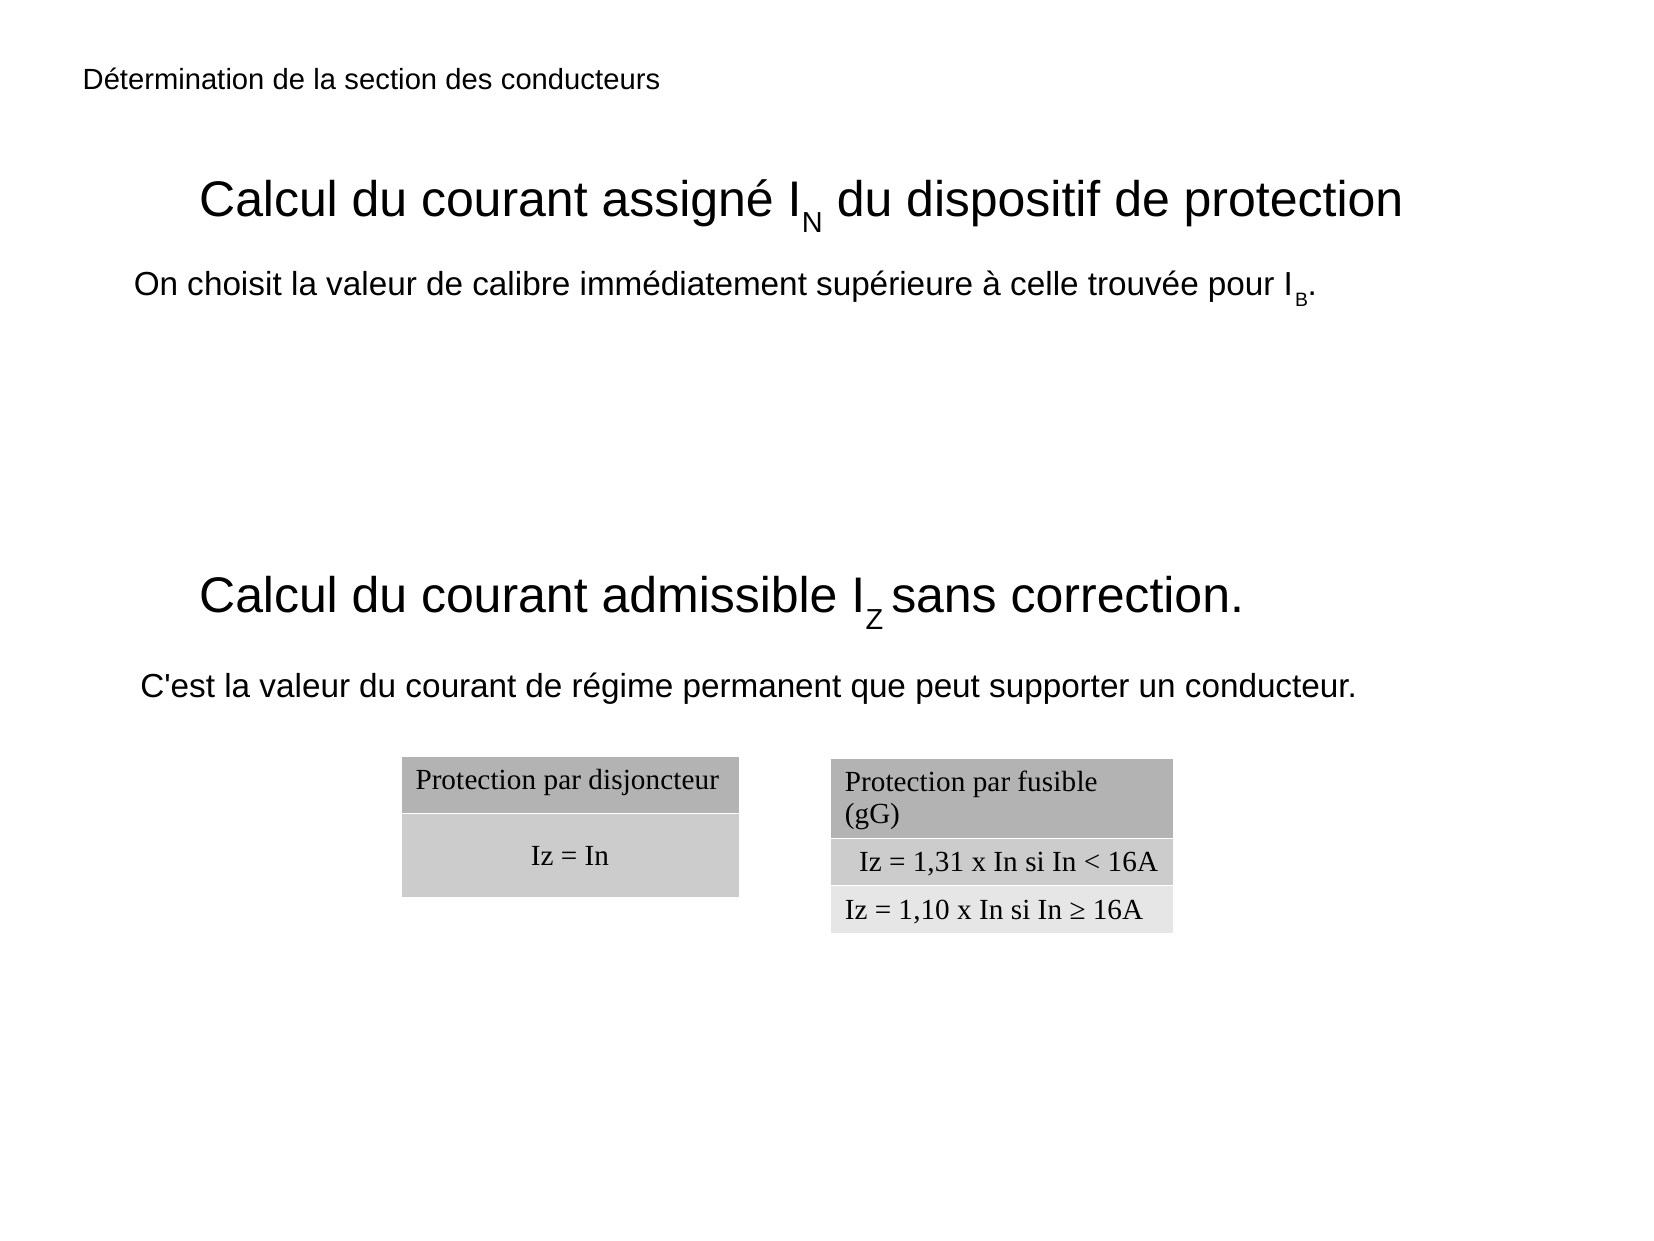

# Détermination de la section des conducteurs
Calcul du courant assigné IN du dispositif de protection
On choisit la valeur de calibre immédiatement supérieure à celle trouvée pour IB.
Calcul du courant admissible IZ sans correction.
C'est la valeur du courant de régime permanent que peut supporter un conducteur.
| Protection par disjoncteur |
| --- |
| Iz = In |
| Protection par fusible (gG) |
| --- |
| Iz = 1,31 x In si In < 16A |
| Iz = 1,10 x In si In ≥ 16A |